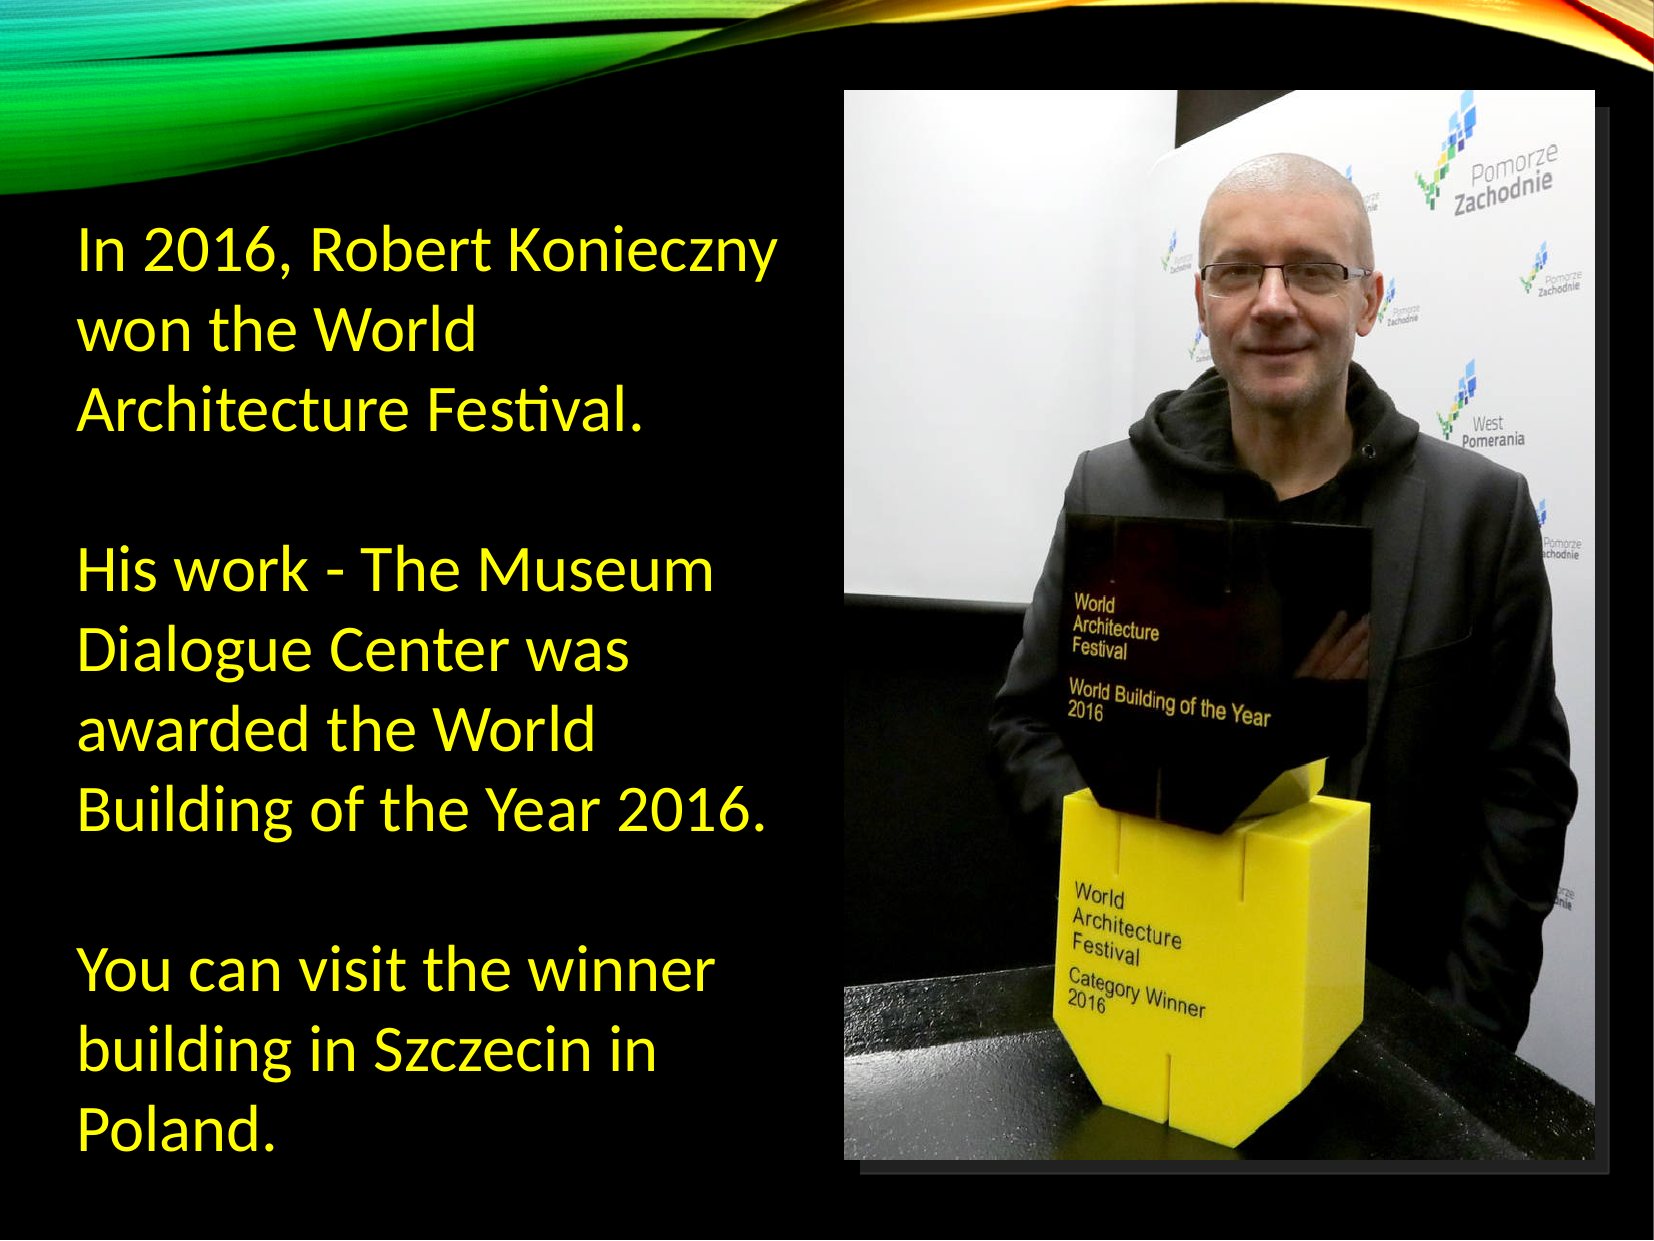

In 2016, Robert Konieczny won the World Architecture Festival.
His work - The Museum Dialogue Center was awarded the World Building of the Year 2016.
You can visit the winner building in Szczecin in Poland.